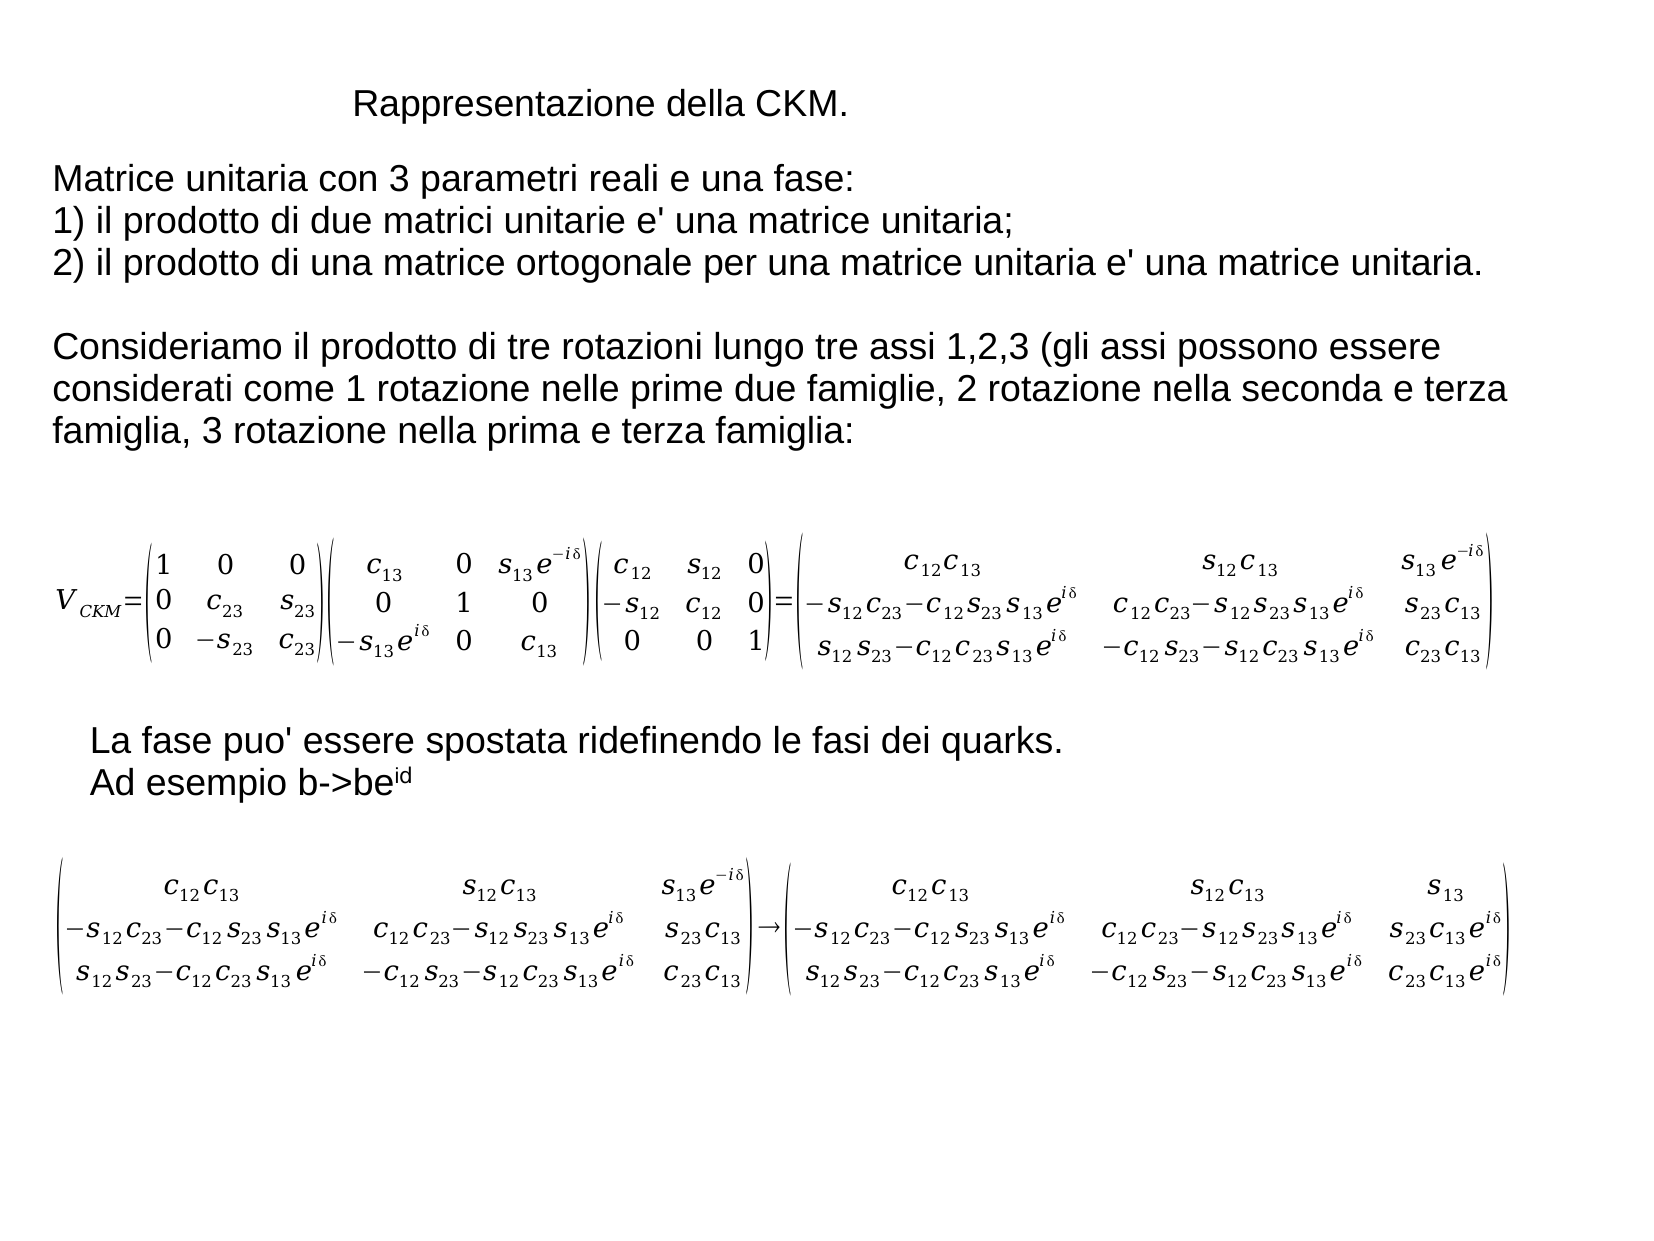

Rappresentazione della CKM.
Matrice unitaria con 3 parametri reali e una fase:
1) il prodotto di due matrici unitarie e' una matrice unitaria;
2) il prodotto di una matrice ortogonale per una matrice unitaria e' una matrice unitaria.
Consideriamo il prodotto di tre rotazioni lungo tre assi 1,2,3 (gli assi possono essere
considerati come 1 rotazione nelle prime due famiglie, 2 rotazione nella seconda e terza famiglia, 3 rotazione nella prima e terza famiglia:
La fase puo' essere spostata ridefinendo le fasi dei quarks.
Ad esempio b->beid